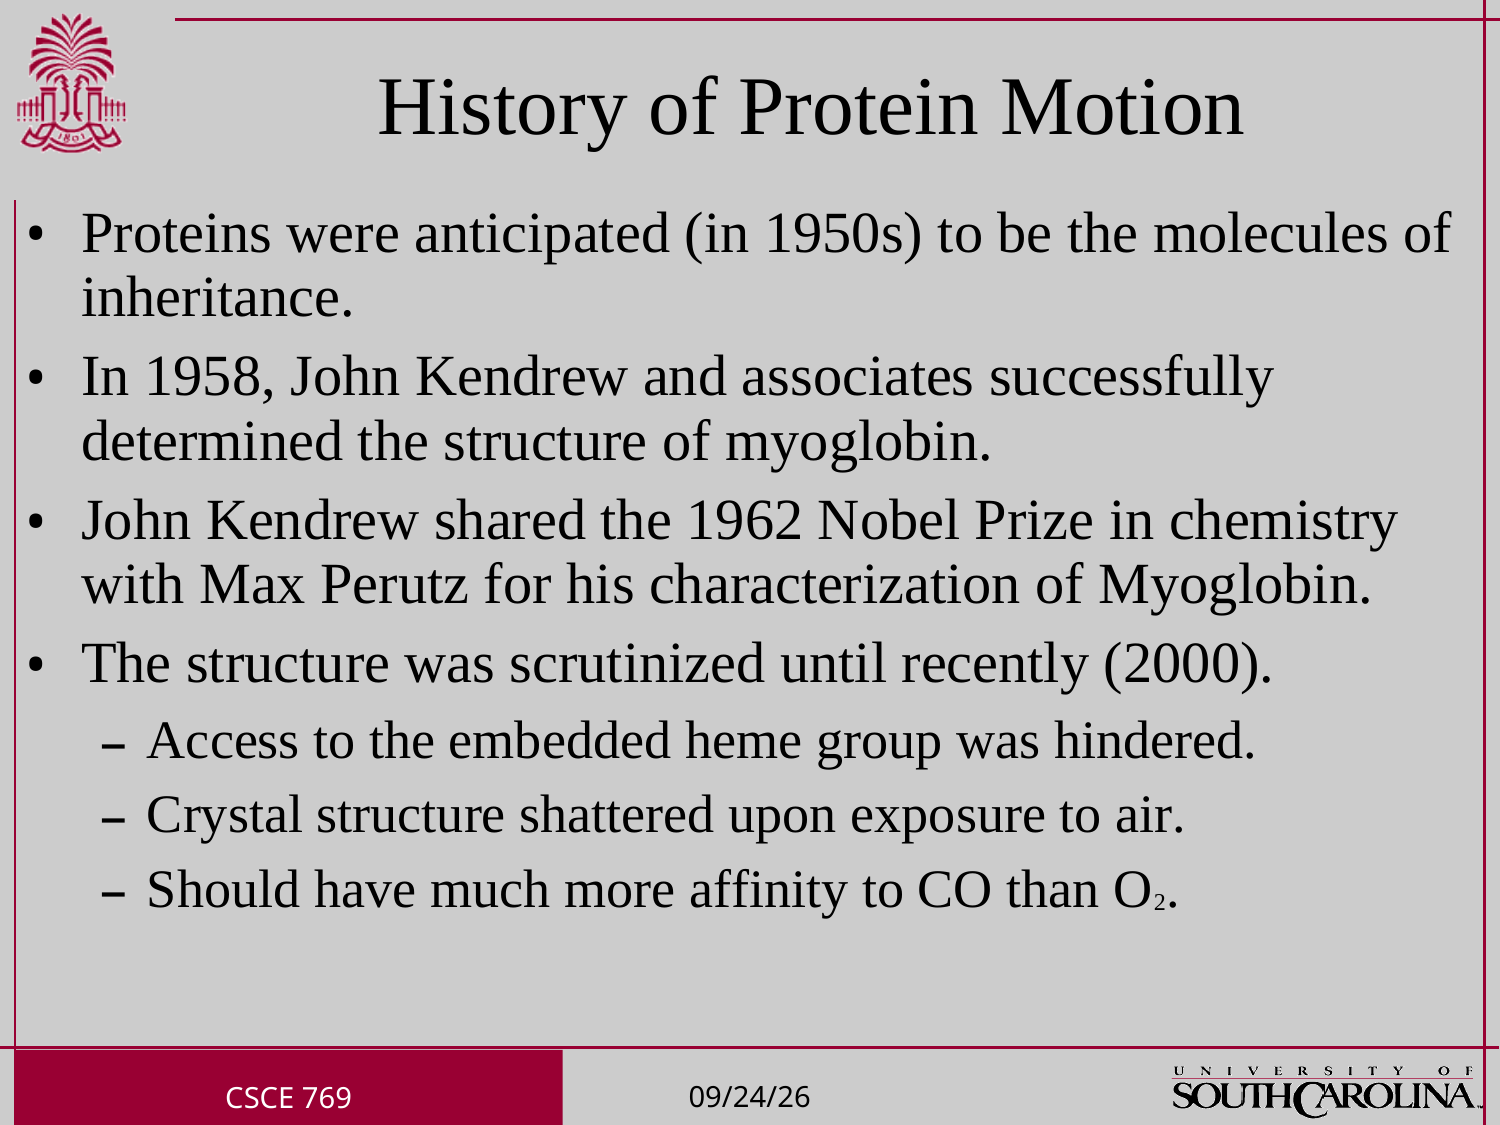

# History of Protein Motion
Proteins were anticipated (in 1950s) to be the molecules of inheritance.
In 1958, John Kendrew and associates successfully determined the structure of myoglobin.
John Kendrew shared the 1962 Nobel Prize in chemistry with Max Perutz for his characterization of Myoglobin.
The structure was scrutinized until recently (2000).
Access to the embedded heme group was hindered.
Crystal structure shattered upon exposure to air.
Should have much more affinity to CO than O2.